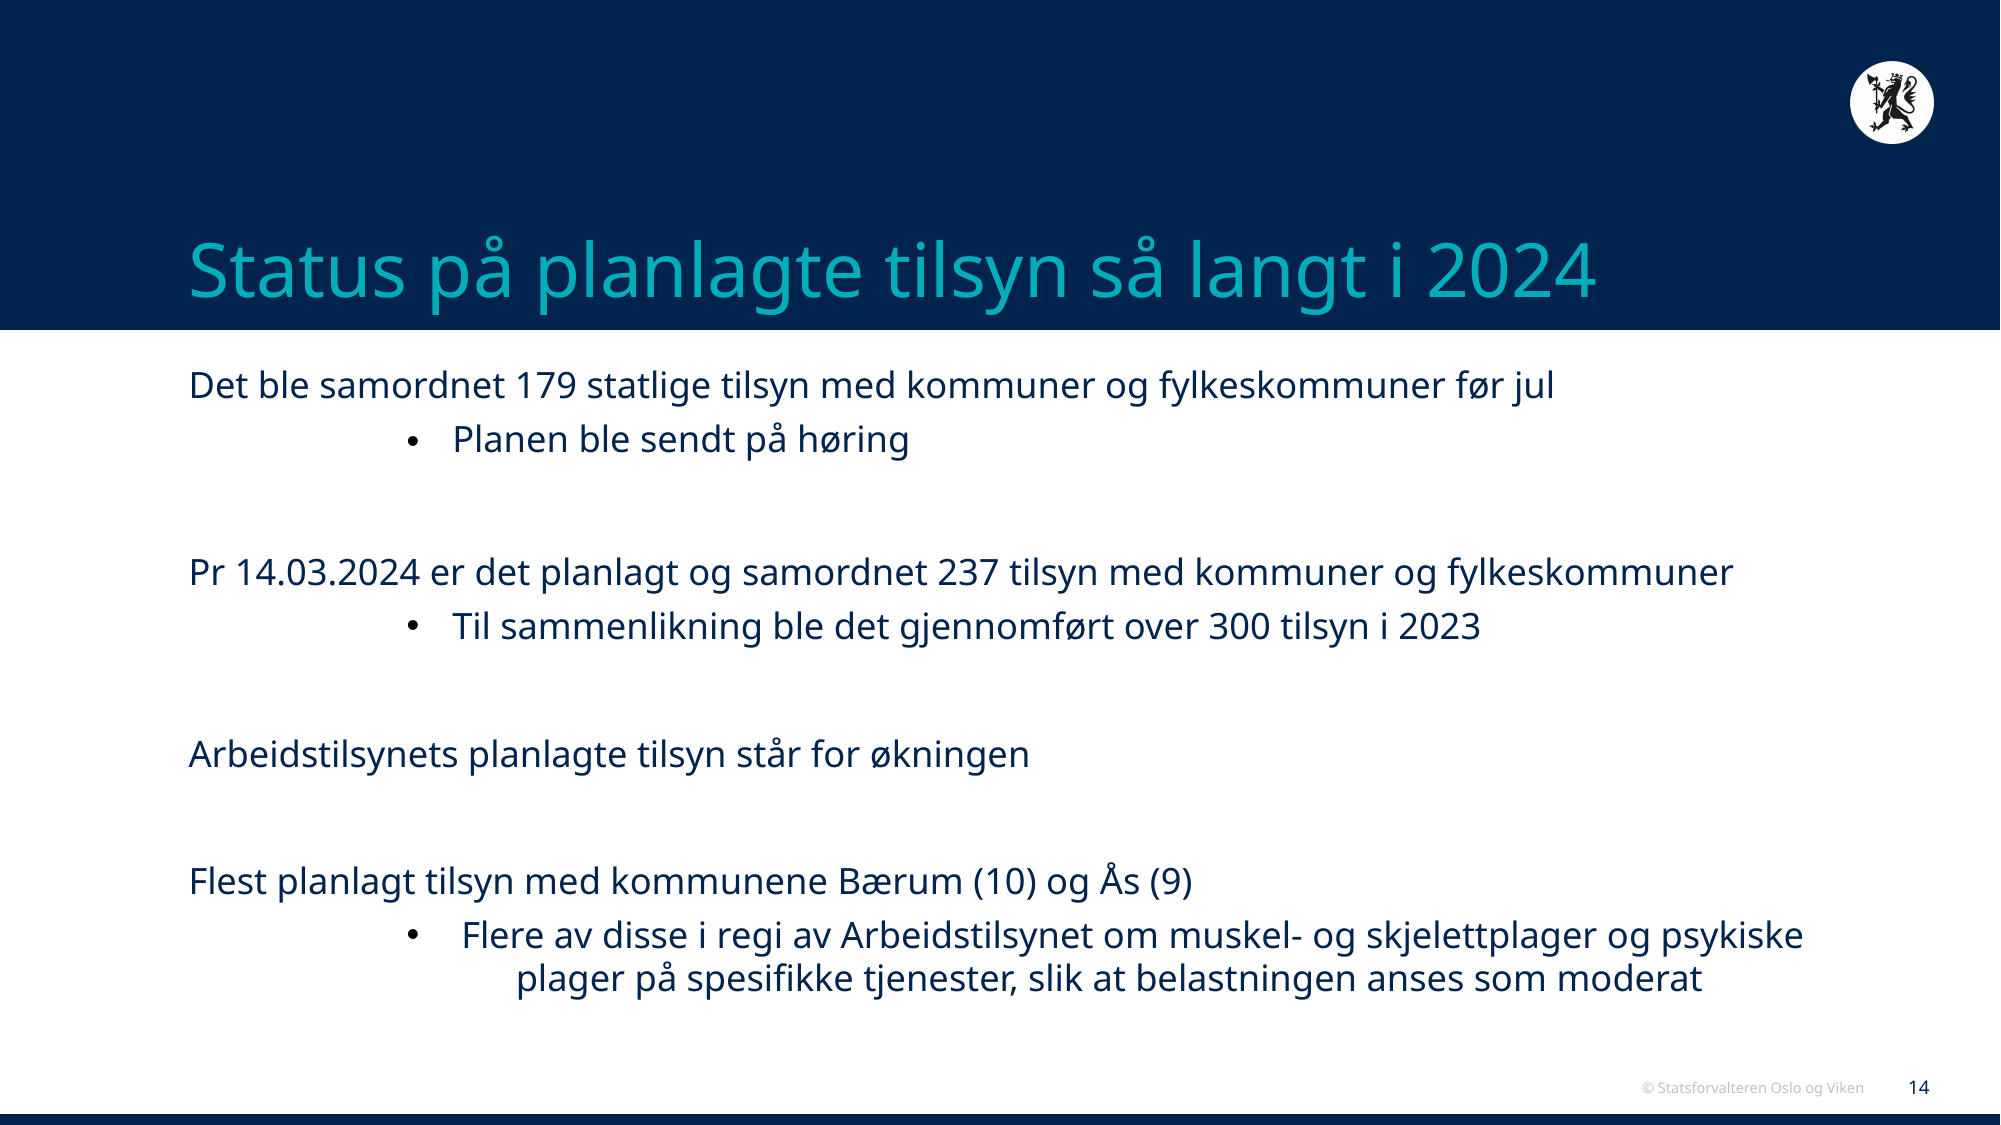

# Status på planlagte tilsyn så langt i 2024
Det ble samordnet 179 statlige tilsyn med kommuner og fylkeskommuner før jul
Planen ble sendt på høring
Pr 14.03.2024 er det planlagt og samordnet 237 tilsyn med kommuner og fylkeskommuner
Til sammenlikning ble det gjennomført over 300 tilsyn i 2023
Arbeidstilsynets planlagte tilsyn står for økningen
Flest planlagt tilsyn med kommunene Bærum (10) og Ås (9)
Flere av disse i regi av Arbeidstilsynet om muskel- og skjelettplager og psykiske plager på spesifikke tjenester, slik at belastningen anses som moderat